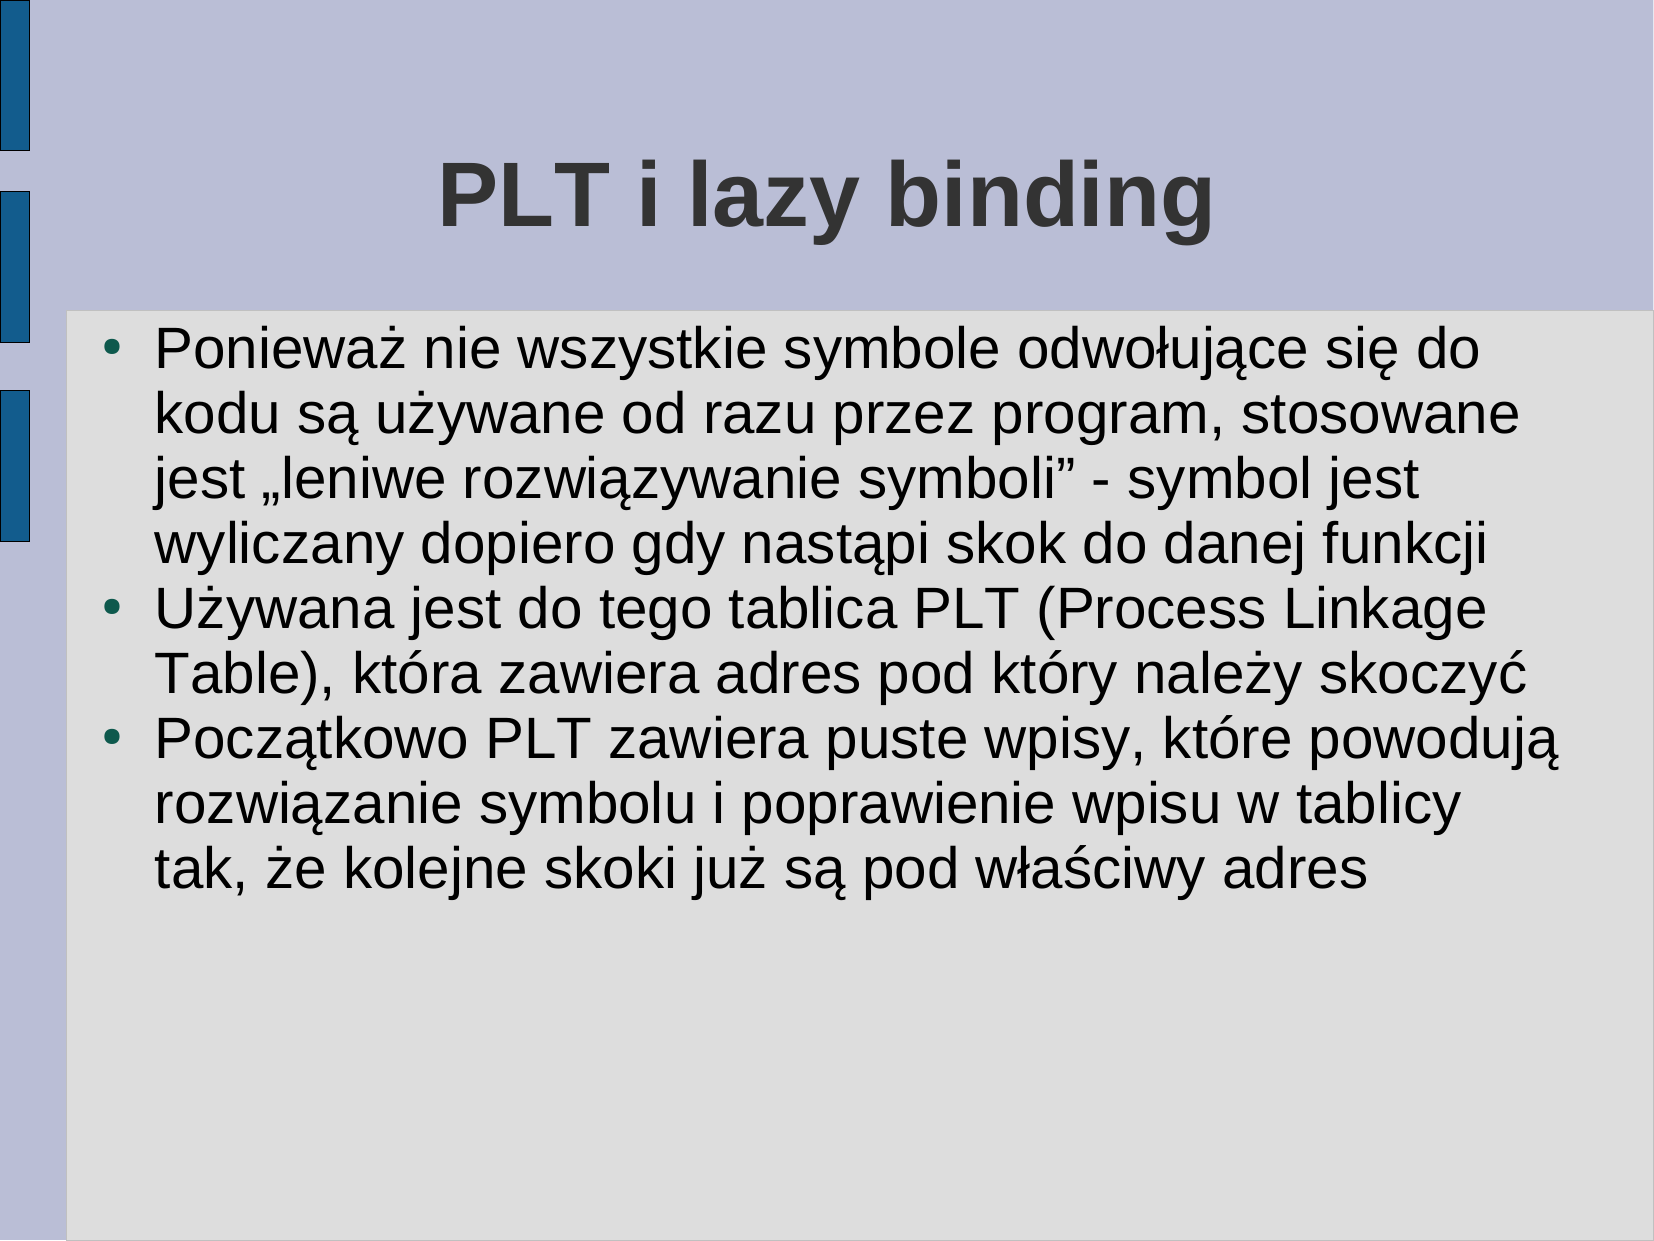

# PLT i lazy binding
Ponieważ nie wszystkie symbole odwołujące się do kodu są używane od razu przez program, stosowane jest „leniwe rozwiązywanie symboli” - symbol jest wyliczany dopiero gdy nastąpi skok do danej funkcji
Używana jest do tego tablica PLT (Process Linkage Table), która zawiera adres pod który należy skoczyć
Początkowo PLT zawiera puste wpisy, które powodują rozwiązanie symbolu i poprawienie wpisu w tablicy tak, że kolejne skoki już są pod właściwy adres